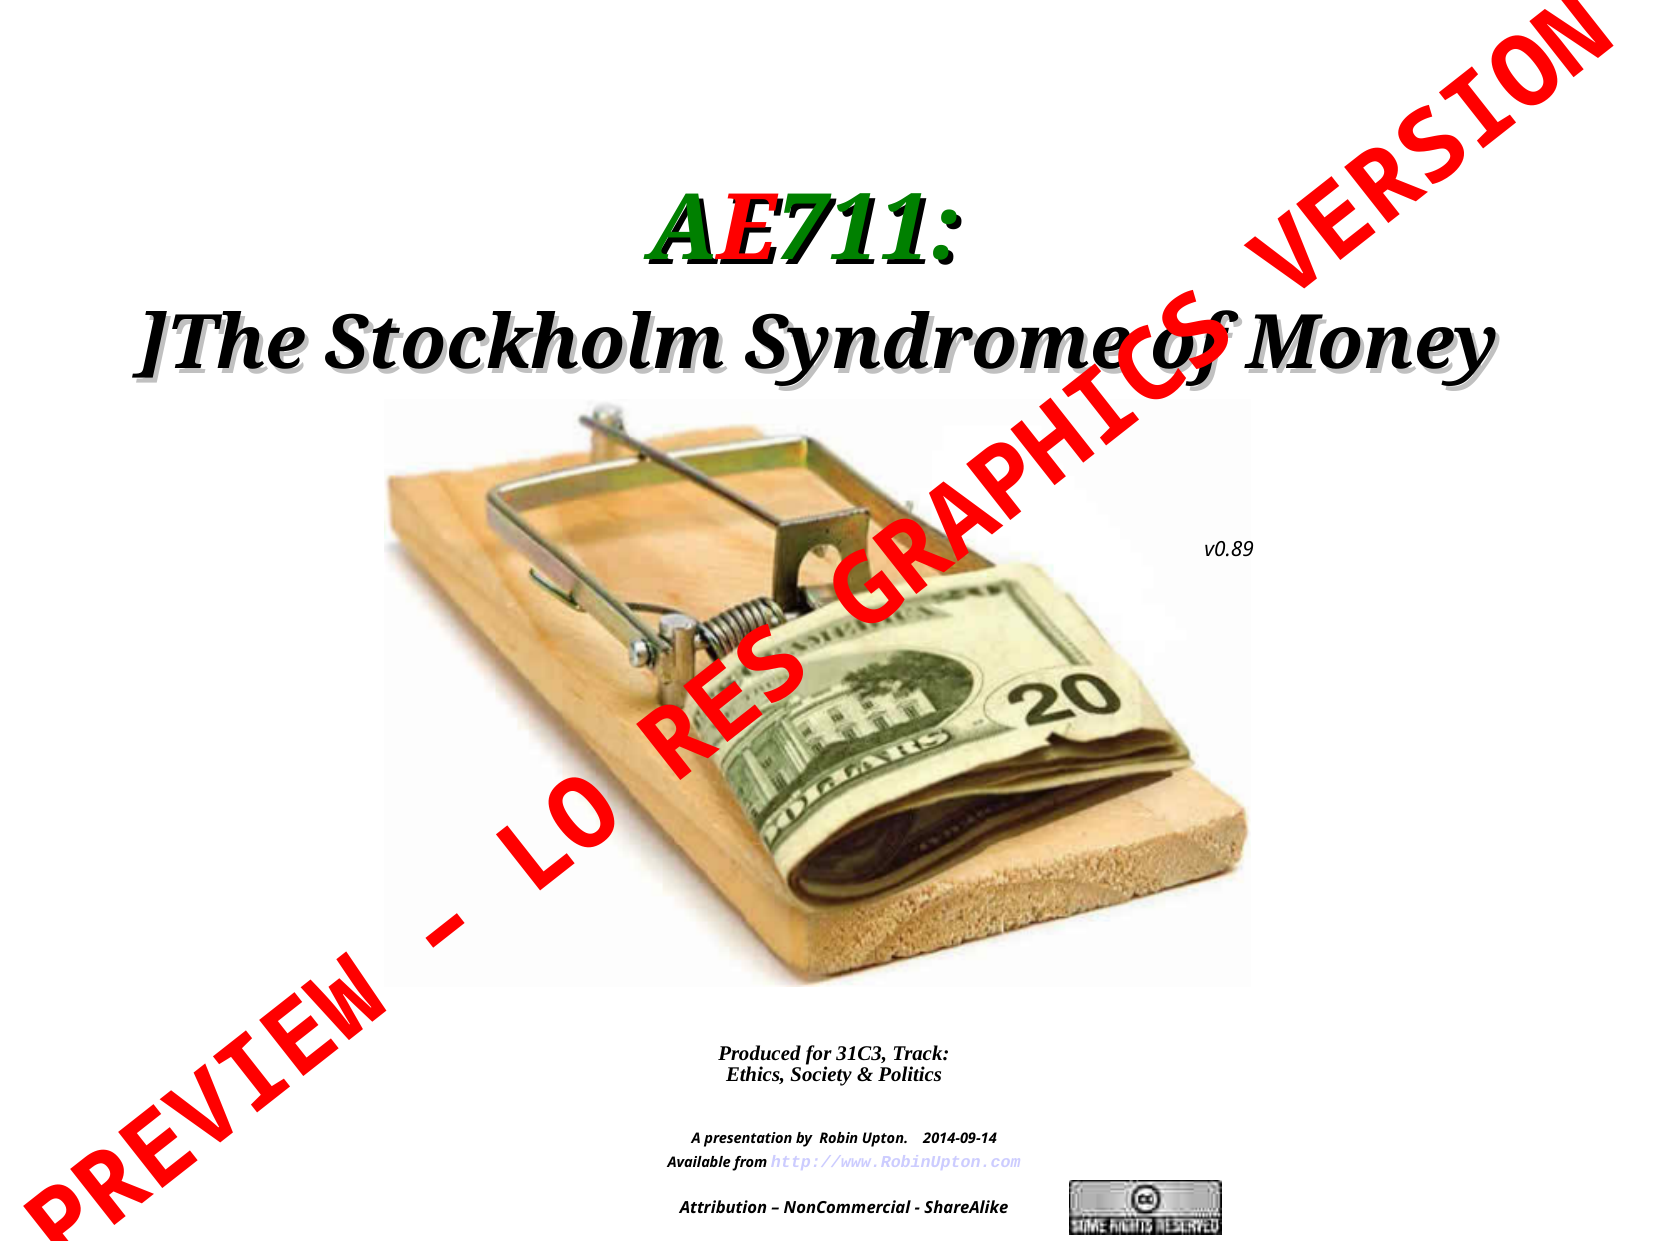

AE711:
]The Stockholm Syndrome of Money
v0.89
PREVIEW – LO RES GRAPHICS VERSION
Produced for 31C3, Track: Ethics, Society & Politics
A presentation by Robin Upton. 2014-09-14
Available from http://www.RobinUpton.com
Attribution – NonCommercial - ShareAlike